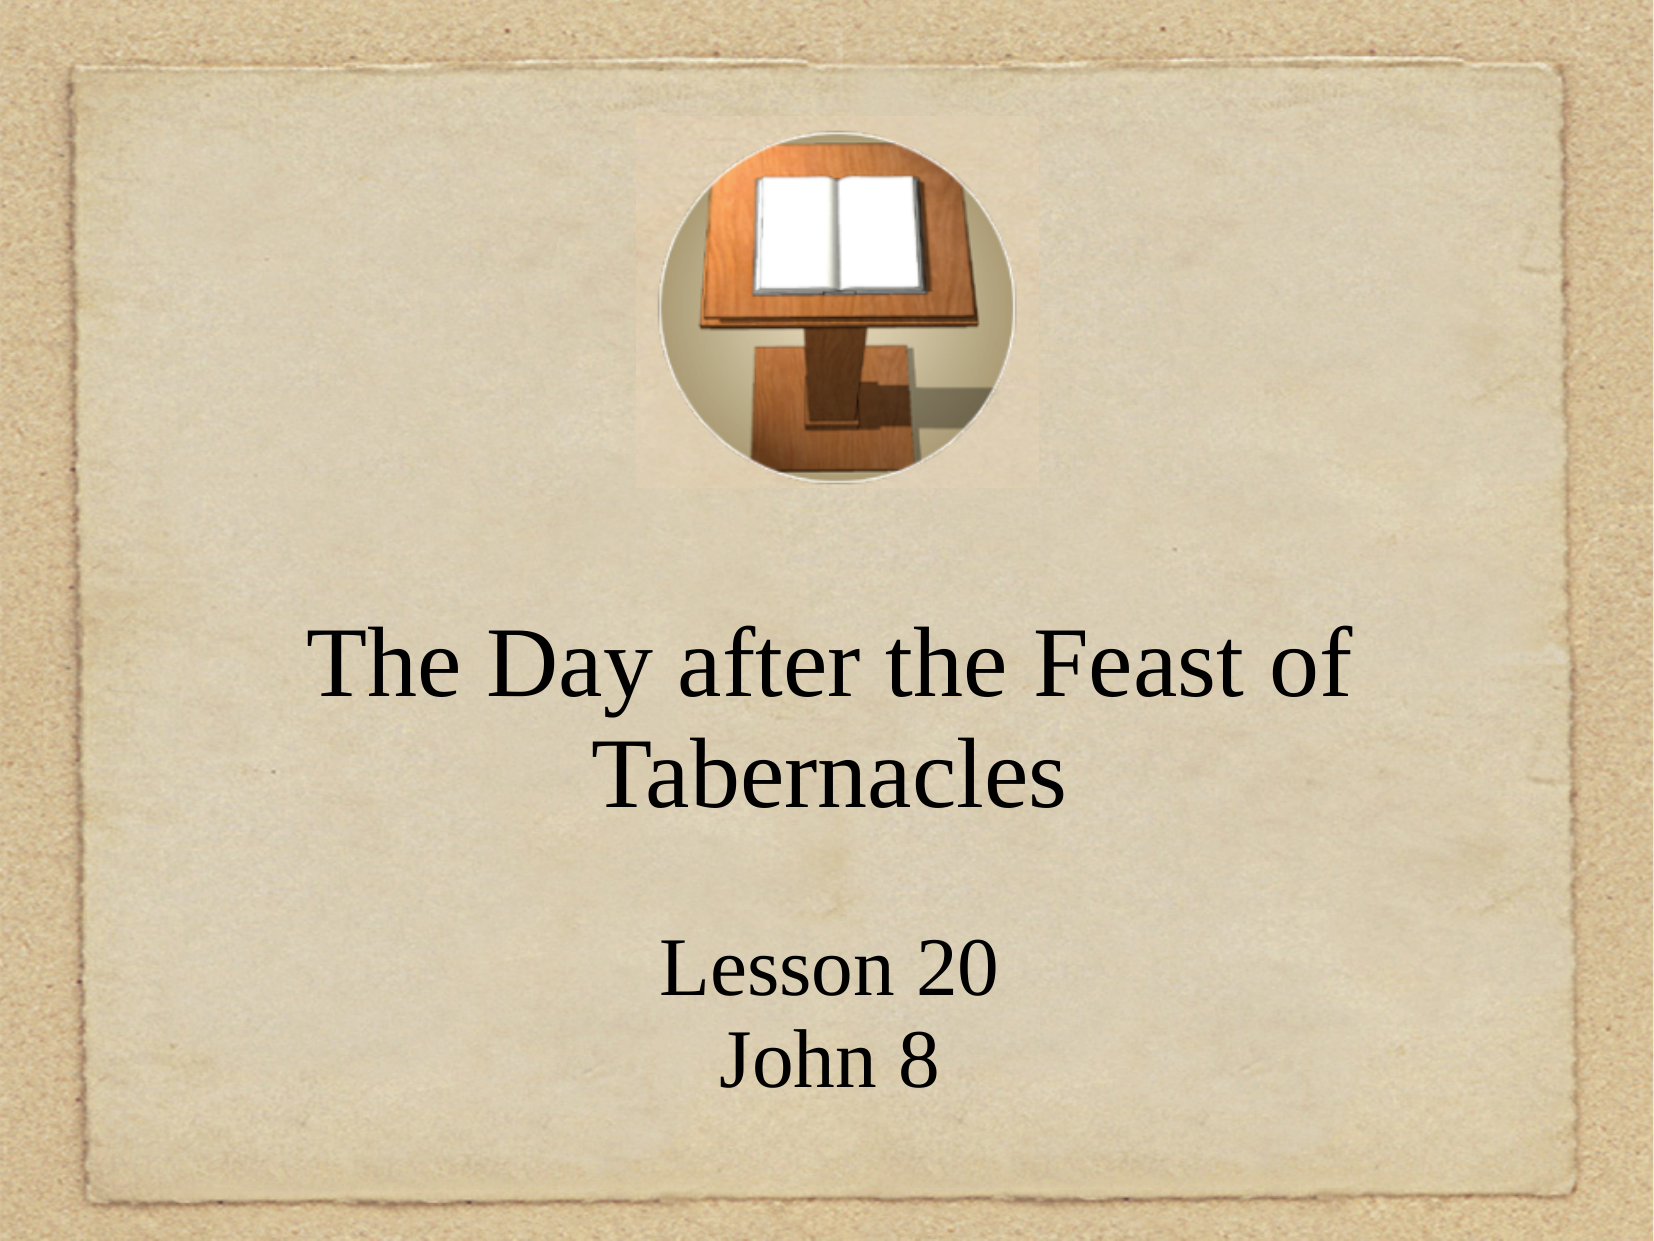

#
The Day after the Feast of Tabernacles
Lesson 20
John 8